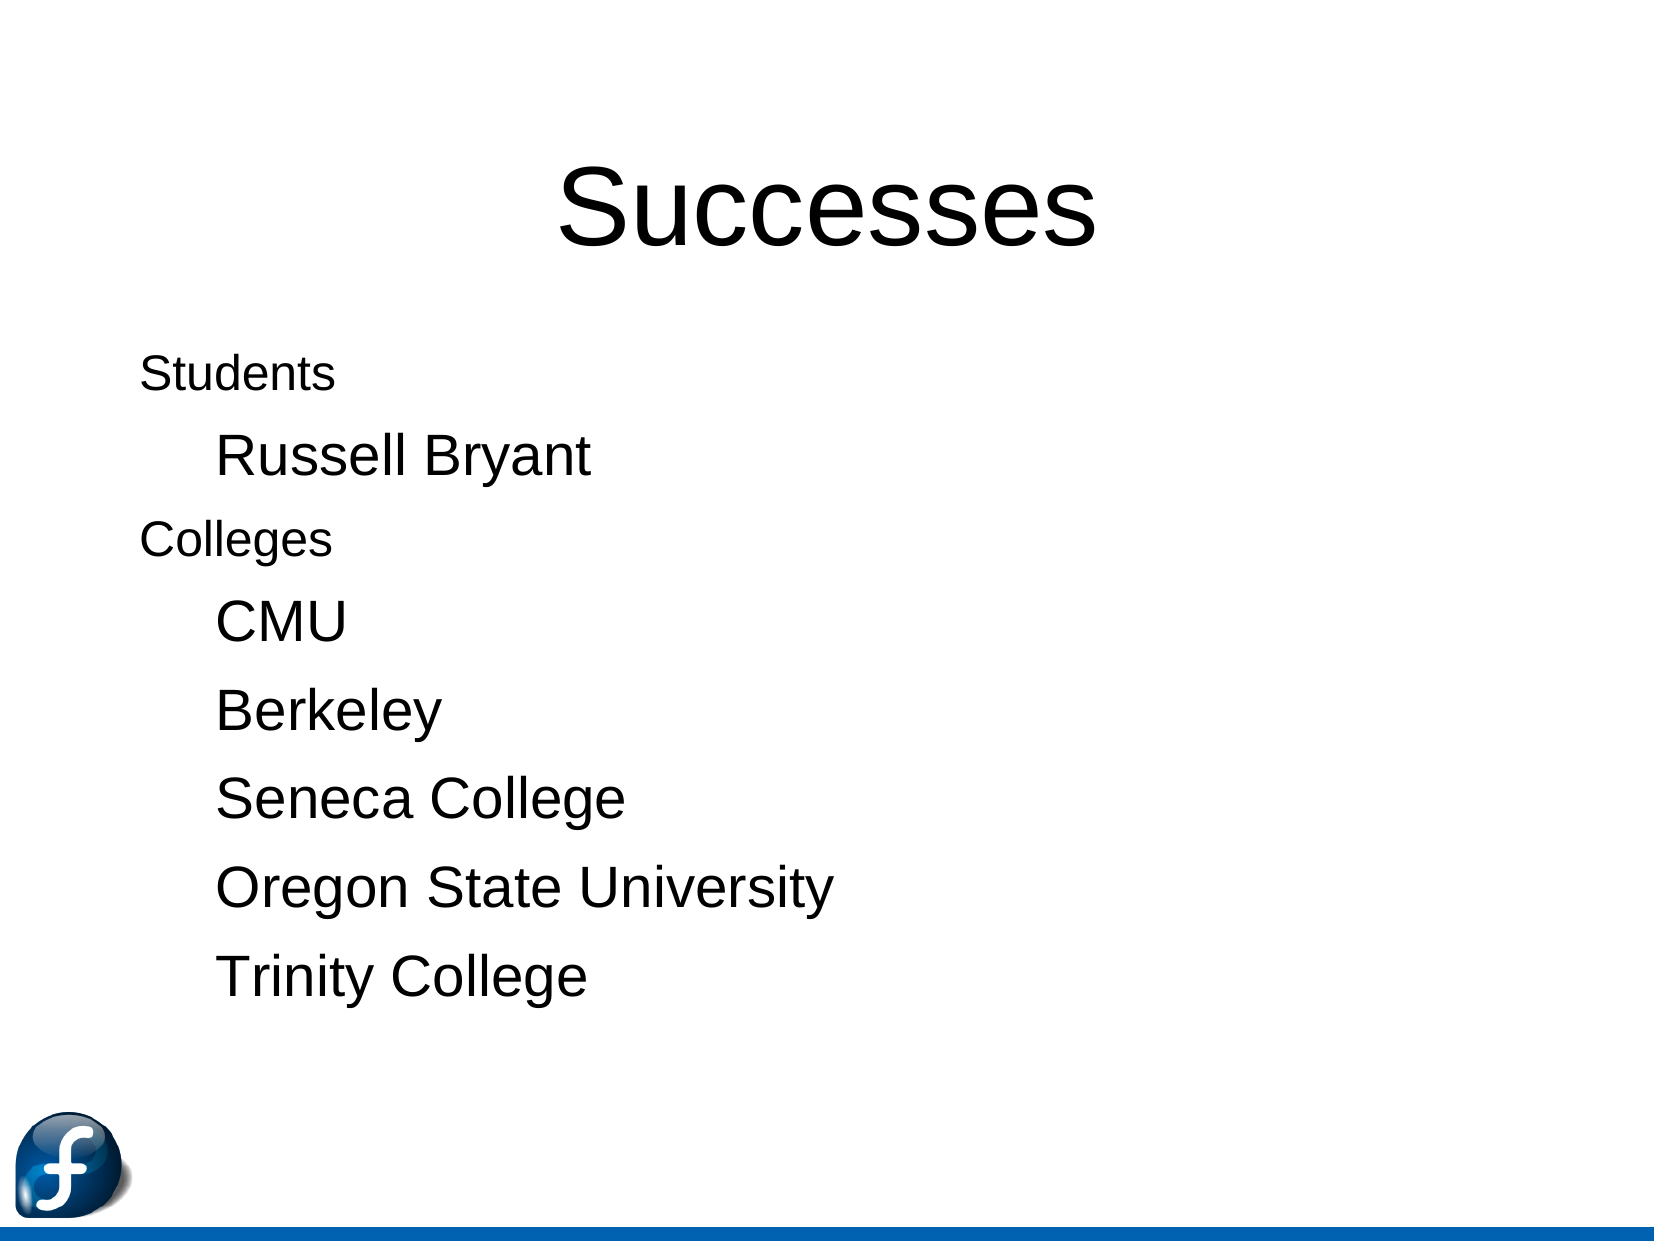

# Successes
Students
Russell Bryant
Colleges
CMU
Berkeley
Seneca College
Oregon State University
Trinity College